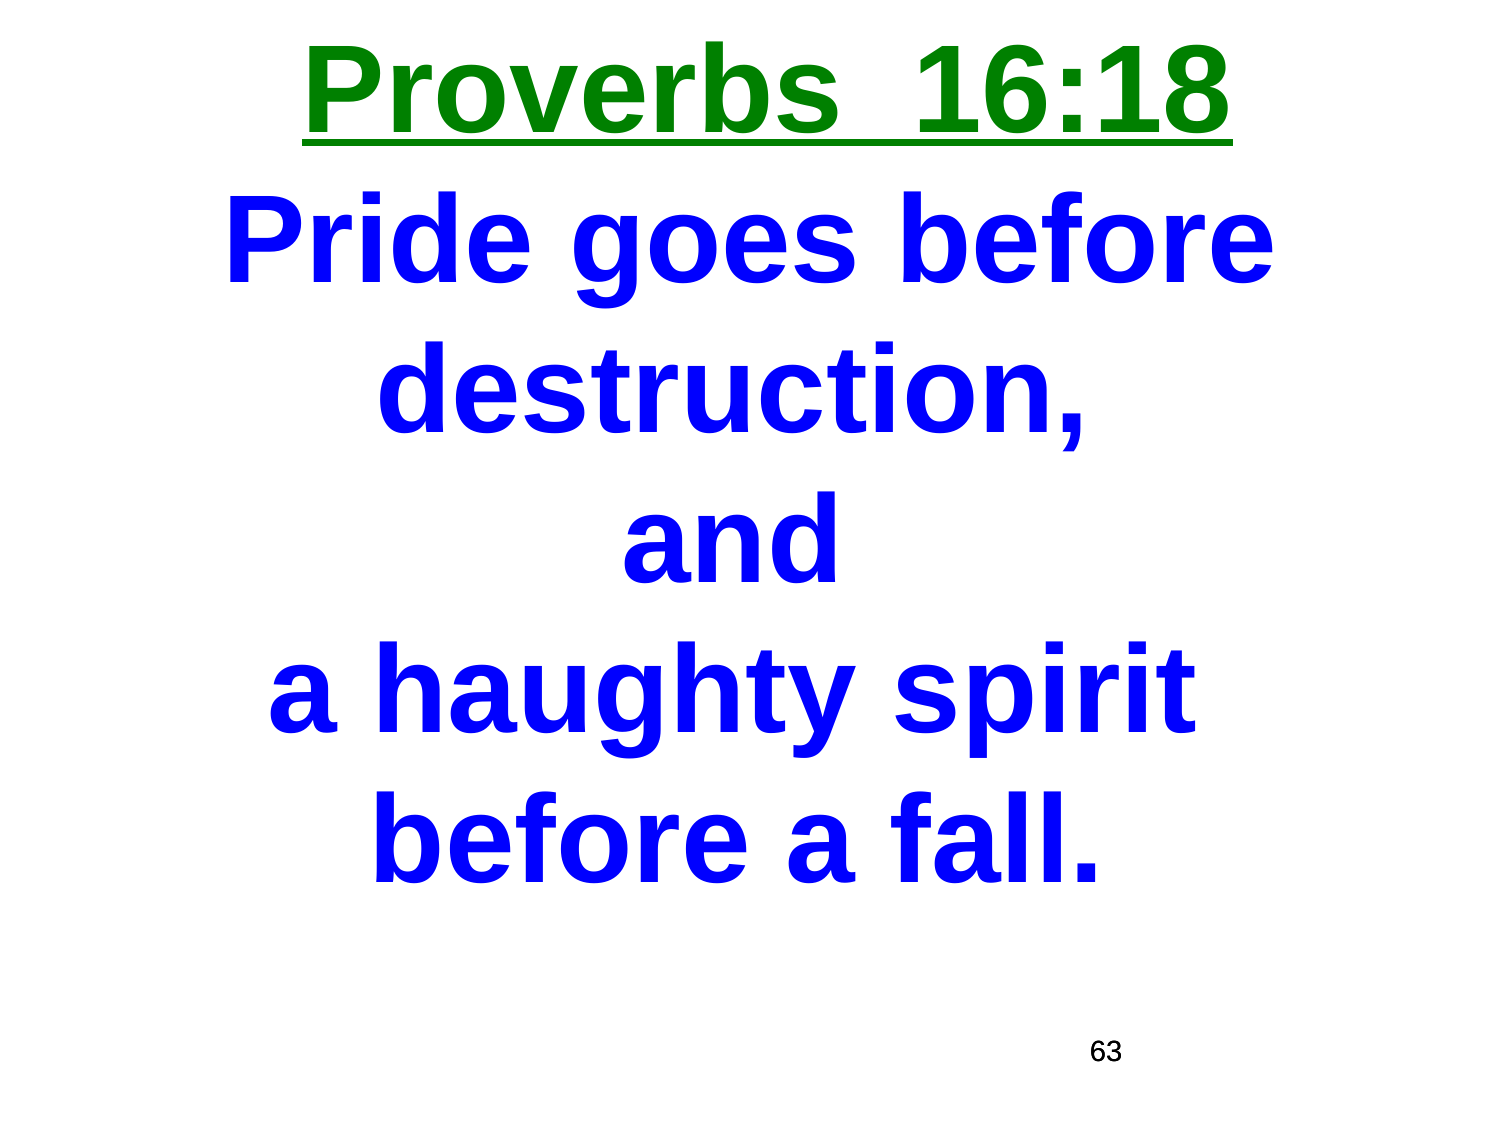

Proverbs 16:18
Pride goes before destruction,
and
a haughty spirit
before a fall.
63